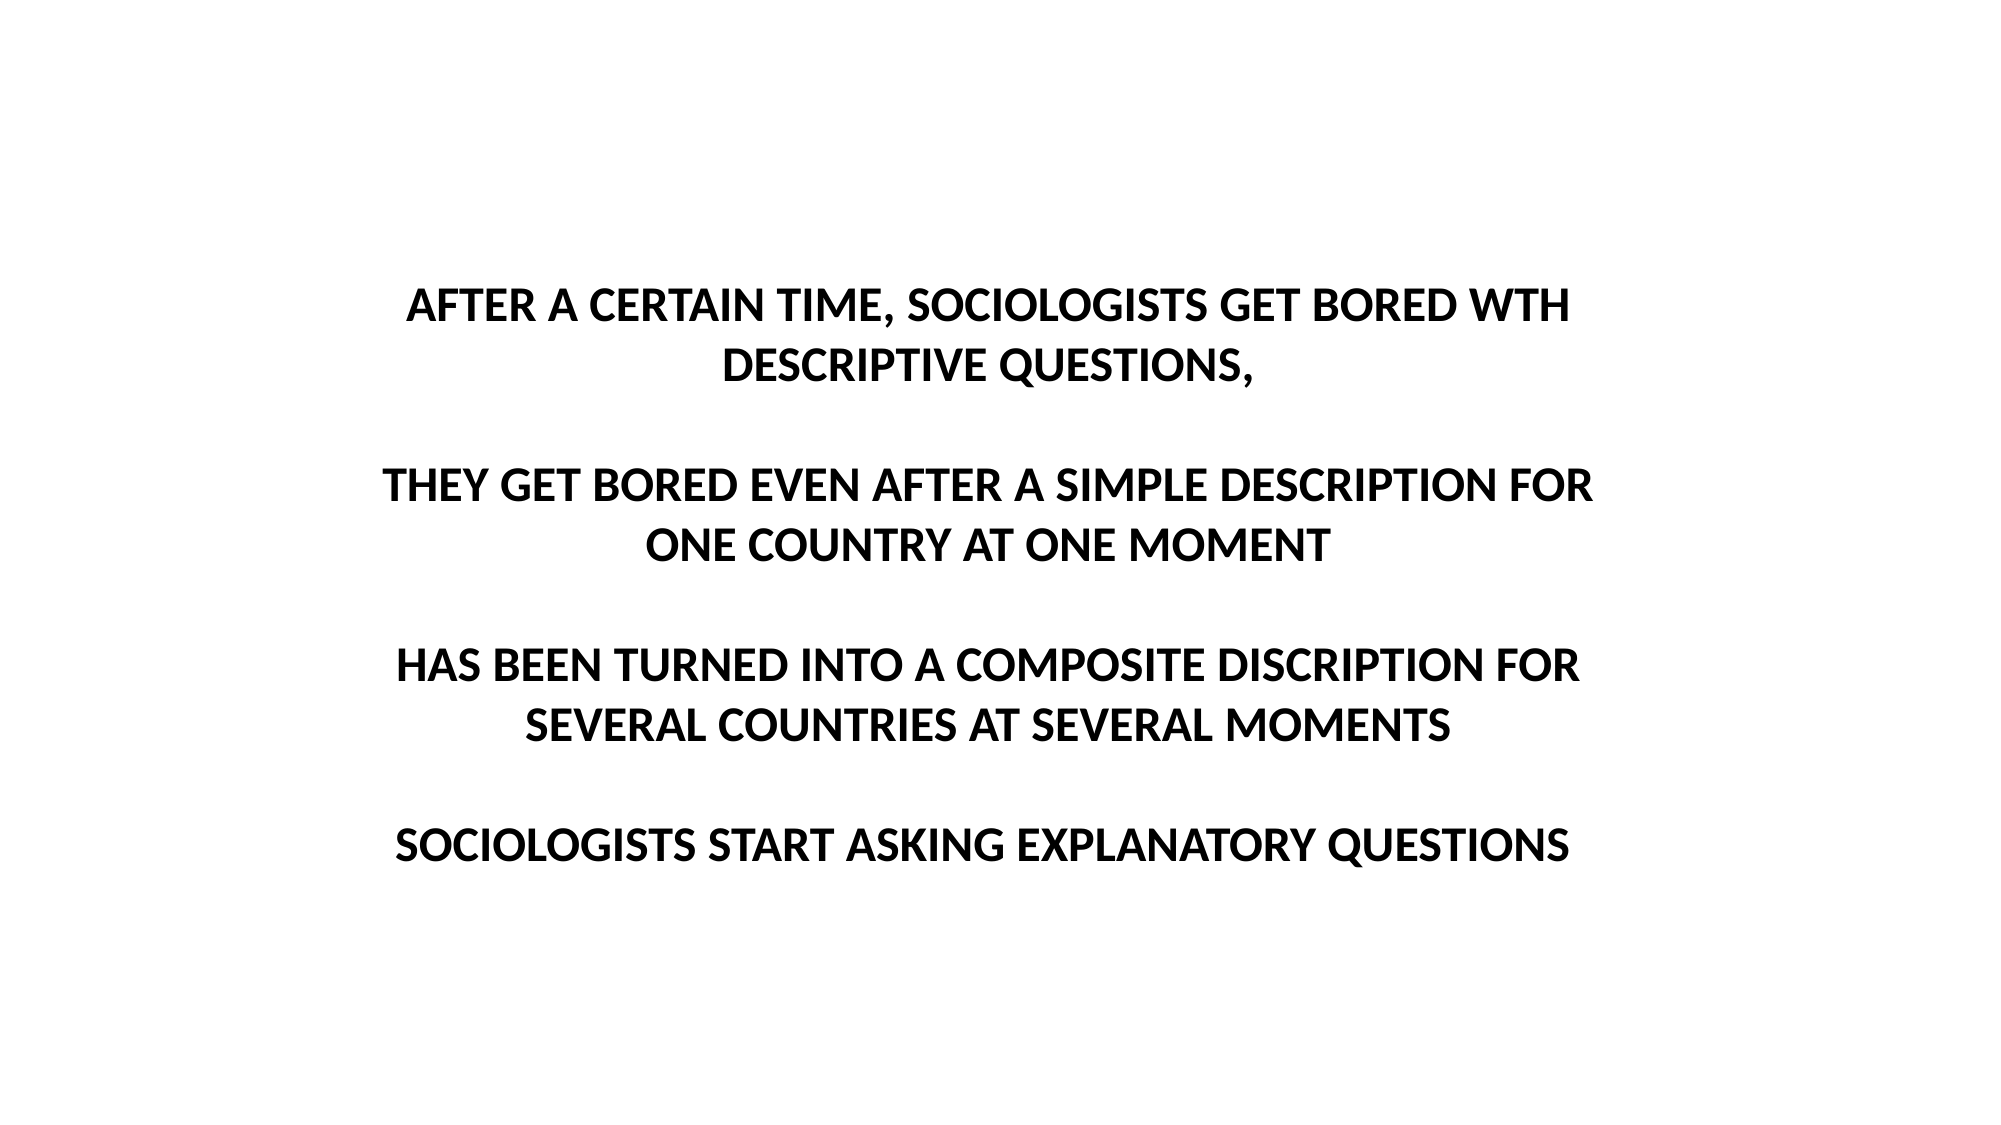

AFTER A CERTAIN TIME, SOCIOLOGISTS GET BORED WTH DESCRIPTIVE QUESTIONS,
THEY GET BORED EVEN AFTER A SIMPLE DESCRIPTION FOR ONE COUNTRY AT ONE MOMENT
HAS BEEN TURNED INTO A COMPOSITE DISCRIPTION FOR SEVERAL COUNTRIES AT SEVERAL MOMENTS
SOCIOLOGISTS START ASKING EXPLANATORY QUESTIONS